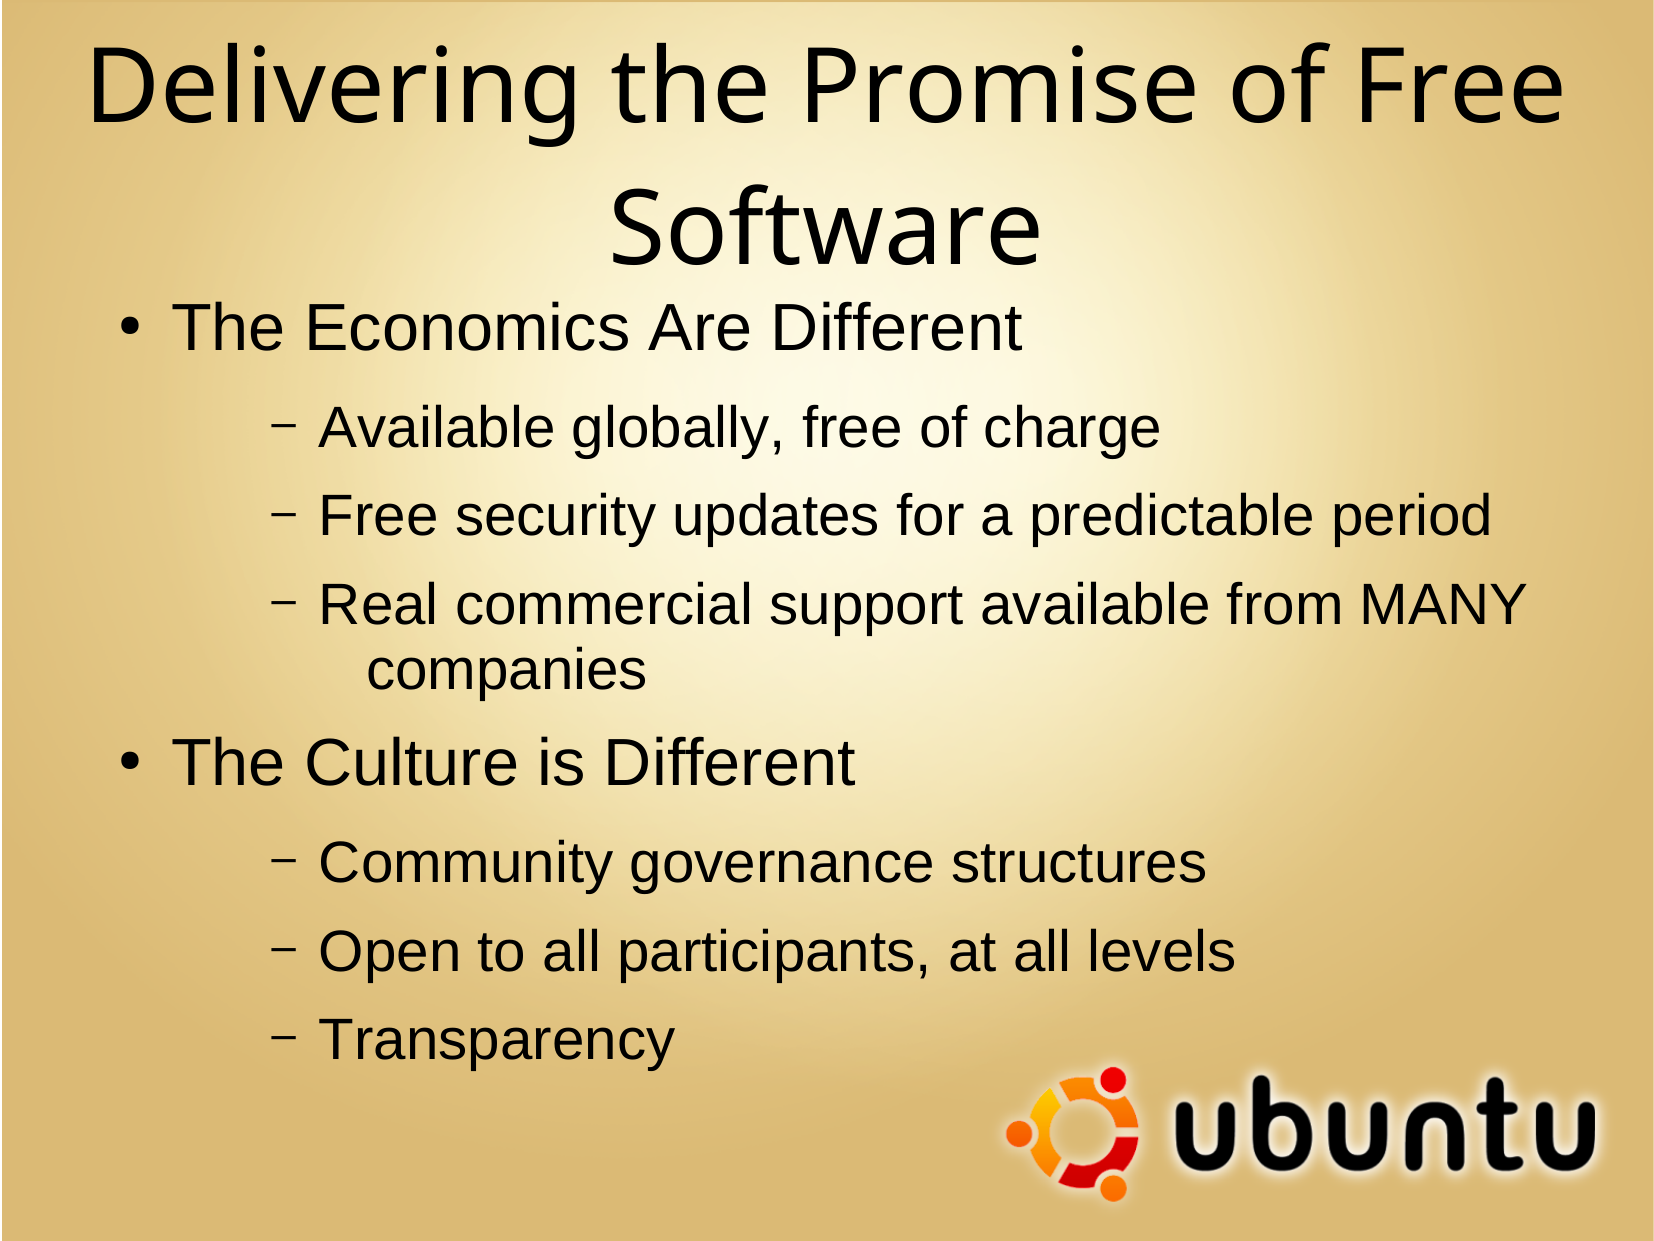

# Delivering the Promise of Free Software
The Economics Are Different
Available globally, free of charge
Free security updates for a predictable period
Real commercial support available from MANY companies
The Culture is Different
Community governance structures
Open to all participants, at all levels
Transparency